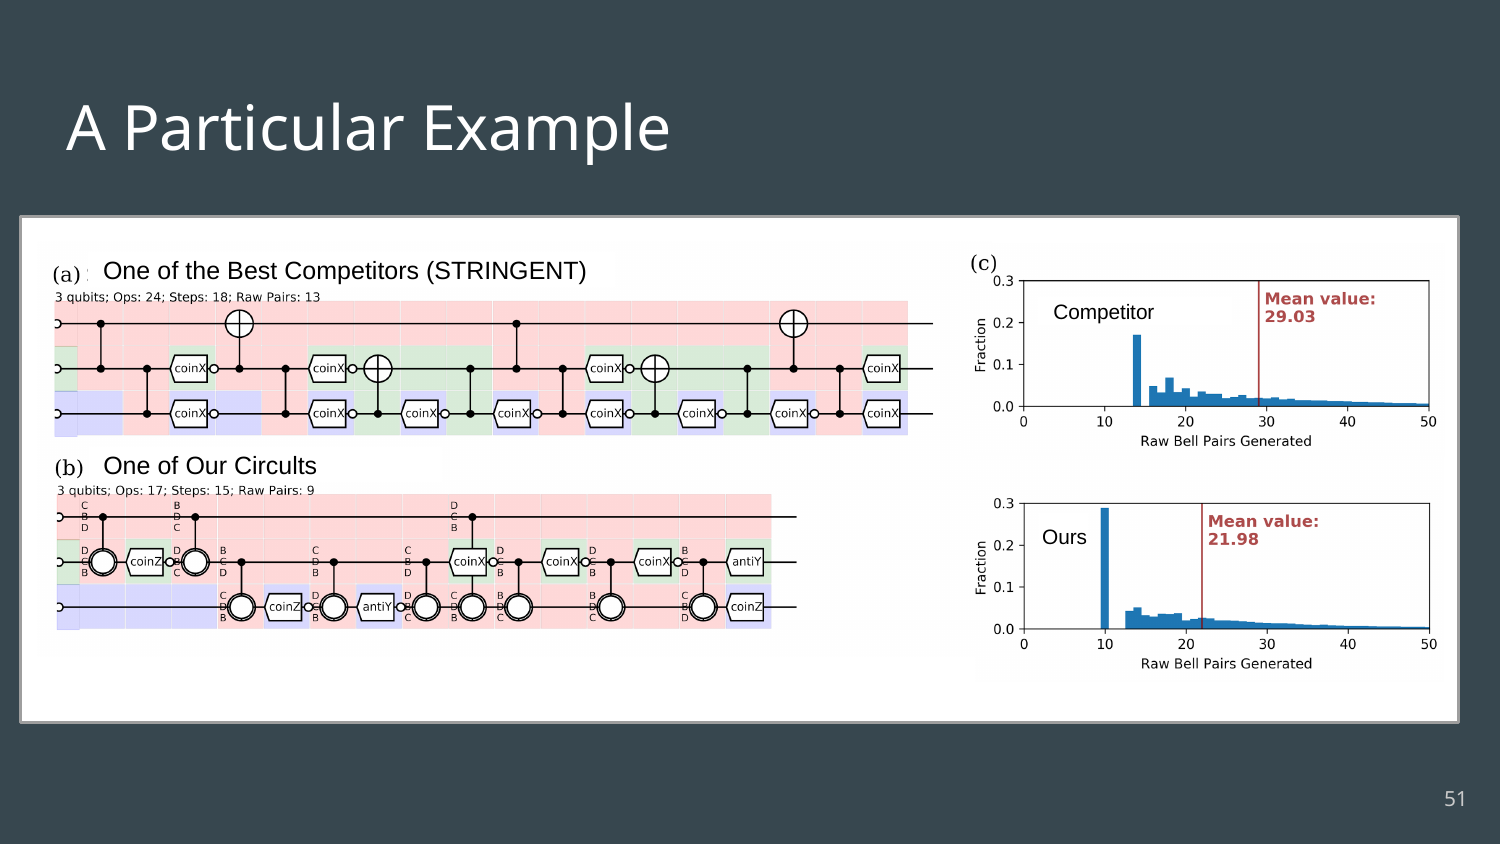

# A Particular Example
One of the Best Competitors (STRINGENT)
Competitor
One of Our Circults
Ours